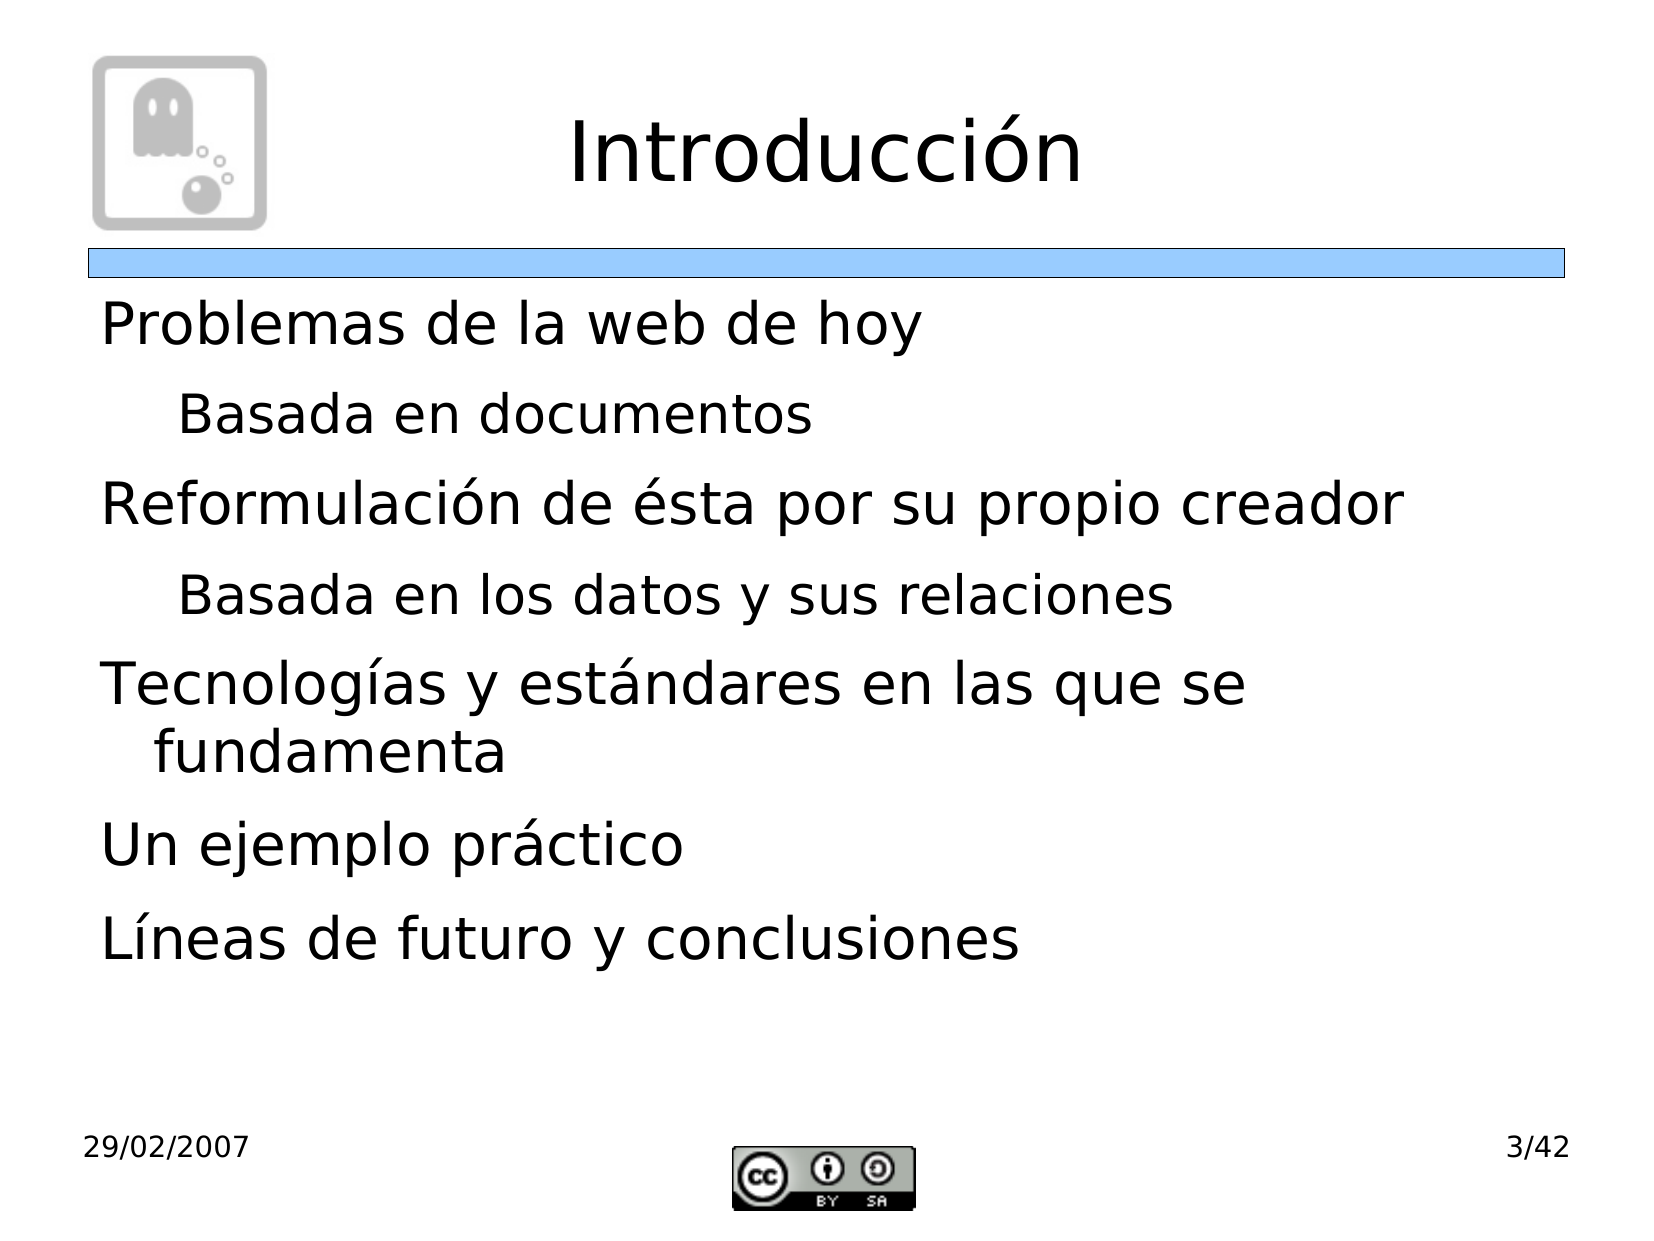

# Introducción
Problemas de la web de hoy
Basada en documentos
Reformulación de ésta por su propio creador
Basada en los datos y sus relaciones
Tecnologías y estándares en las que se fundamenta
Un ejemplo práctico
Líneas de futuro y conclusiones